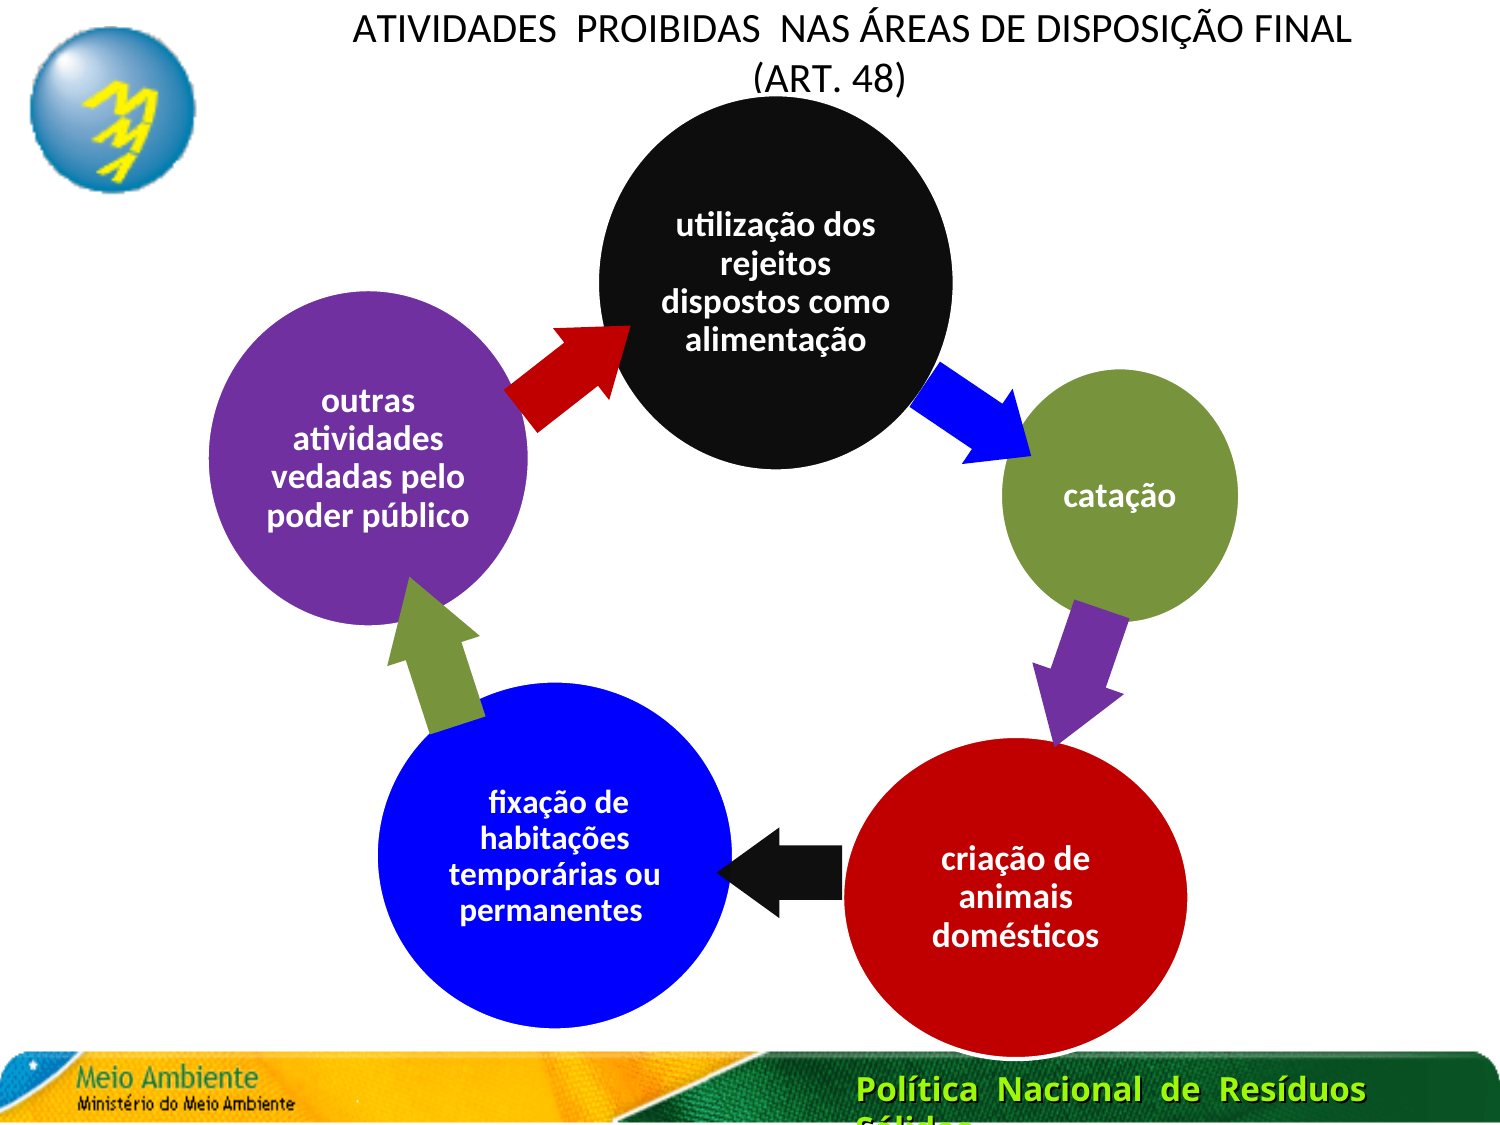

ATIVIDADES PROIBIDAS NAS ÁREAS DE DISPOSIÇÃO FINAL (ART. 48)‏
utilização dos rejeitos dispostos como alimentação
outras atividades vedadas pelo poder público
catação
 fixação de habitações temporárias ou permanentes
criação de animais domésticos